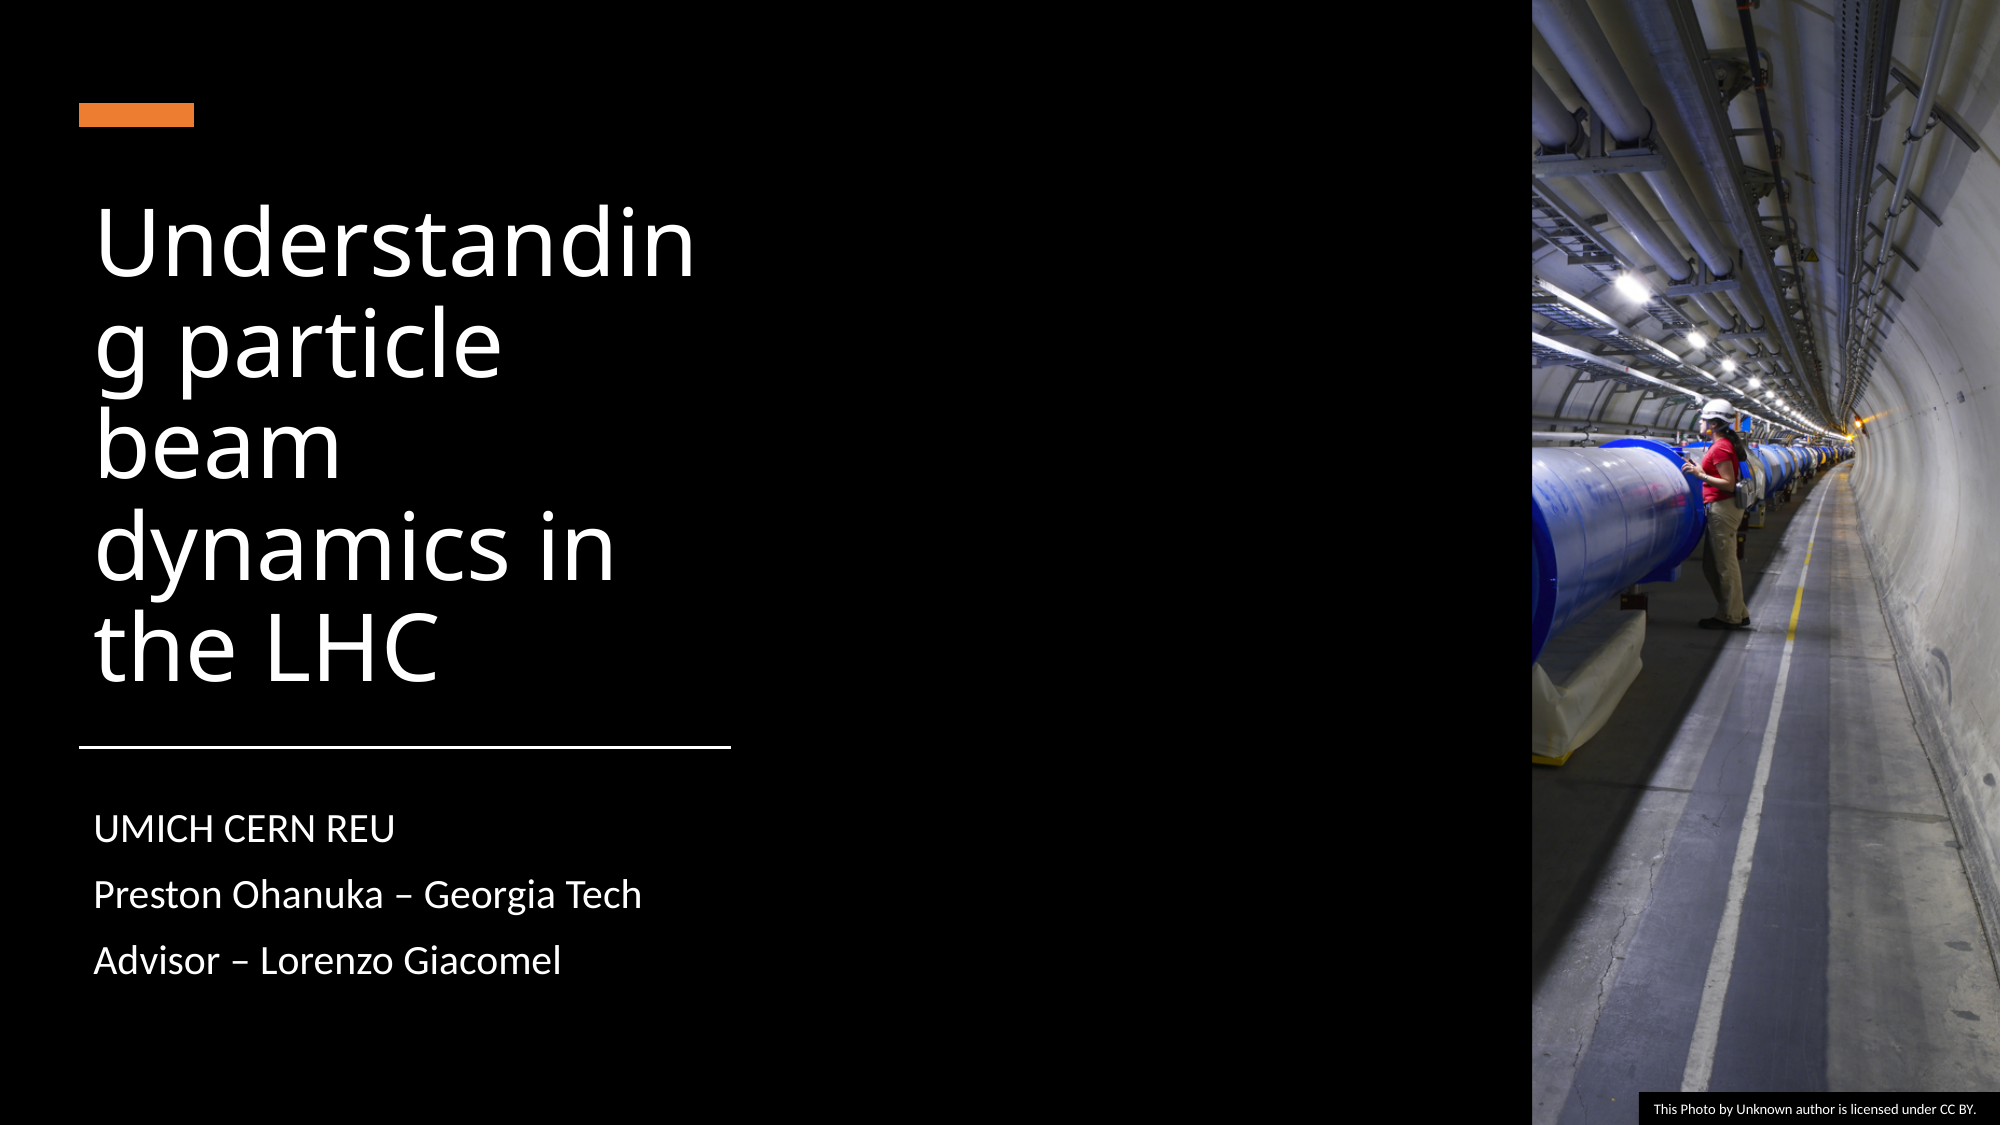

# Understanding particle beam dynamics in the LHC
UMICH CERN REU
Preston Ohanuka – Georgia Tech
Advisor – Lorenzo Giacomel
This Photo by Unknown author is licensed under CC BY.